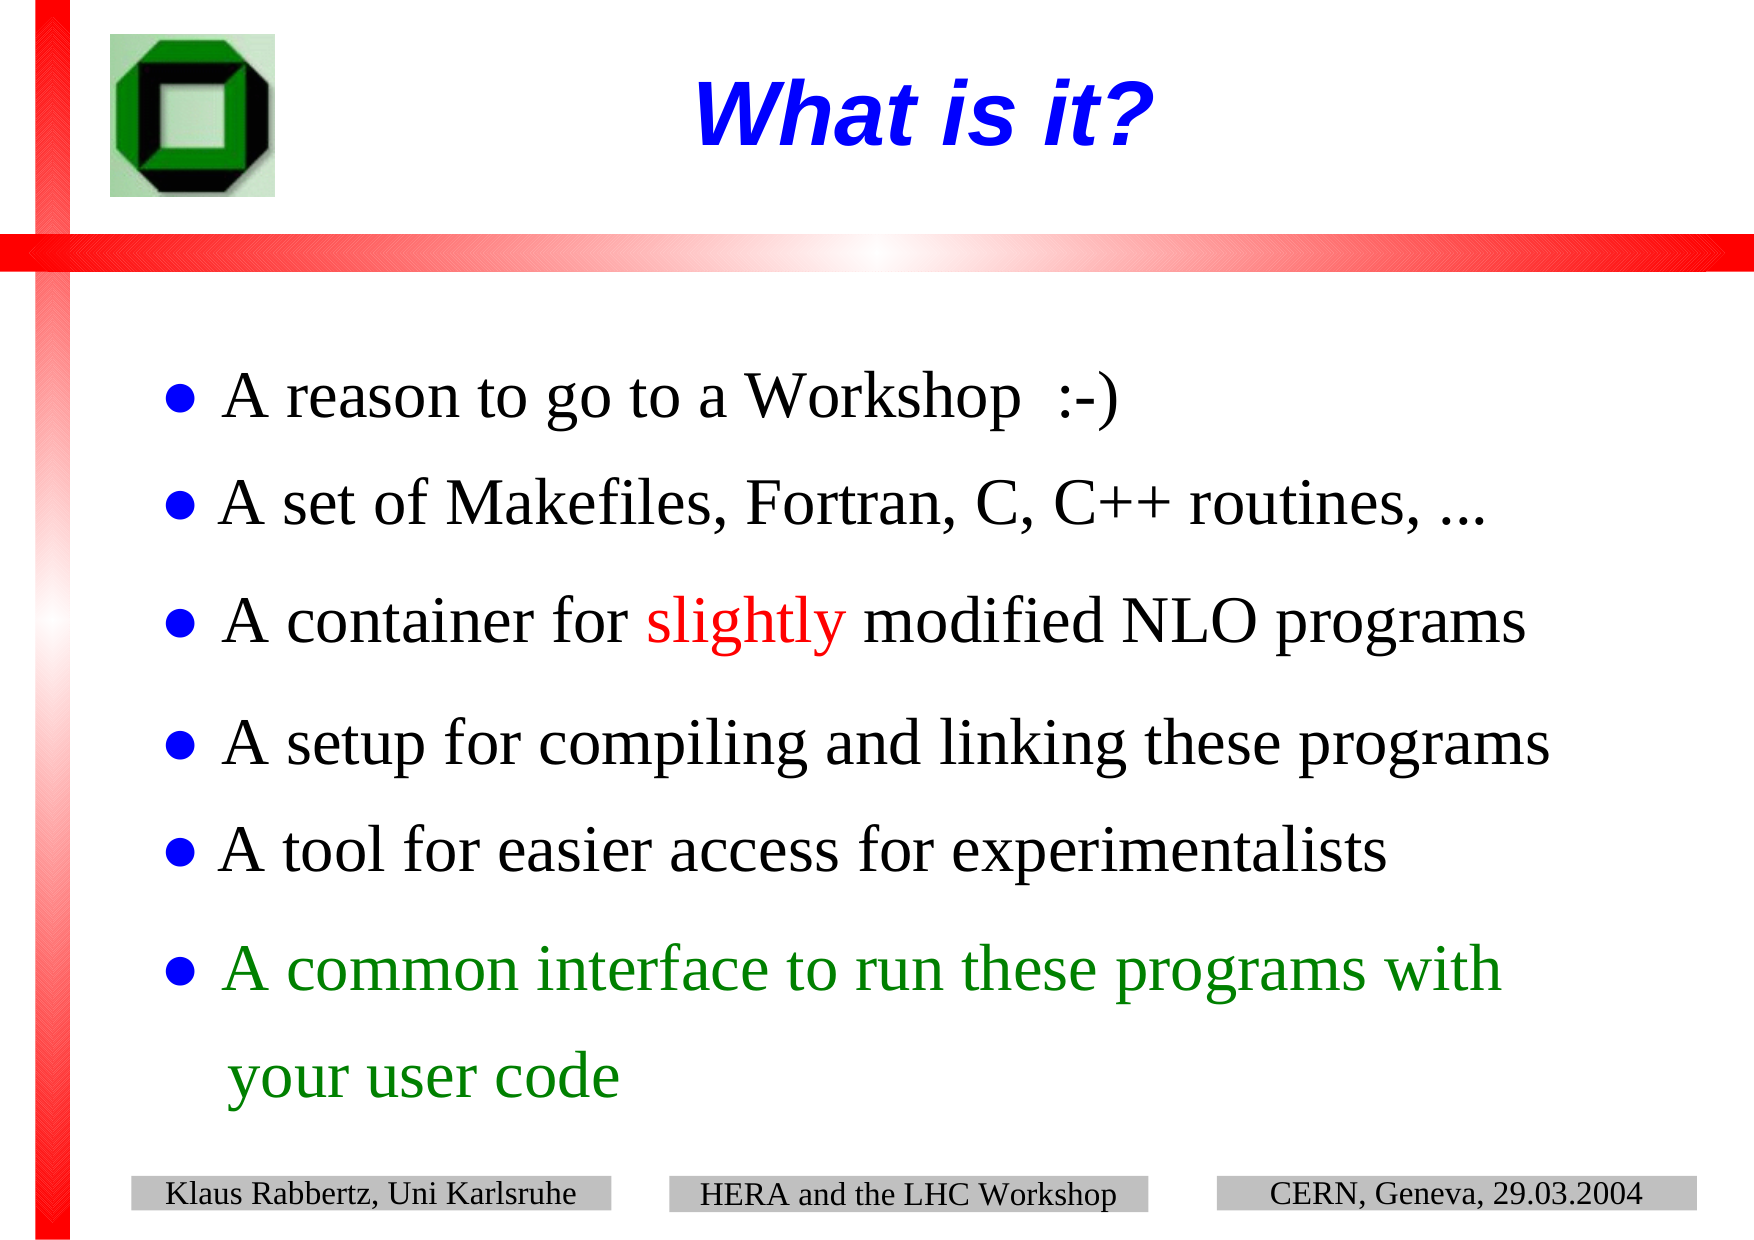

# What is it?
● A reason to go to a Workshop :-)
● A set of Makefiles, Fortran, C, C++ routines, ...
● A container for slightly modified NLO programs
● A setup for compiling and linking these programs
● A tool for easier access for experimentalists
● A common interface to run these programs with
 your user code